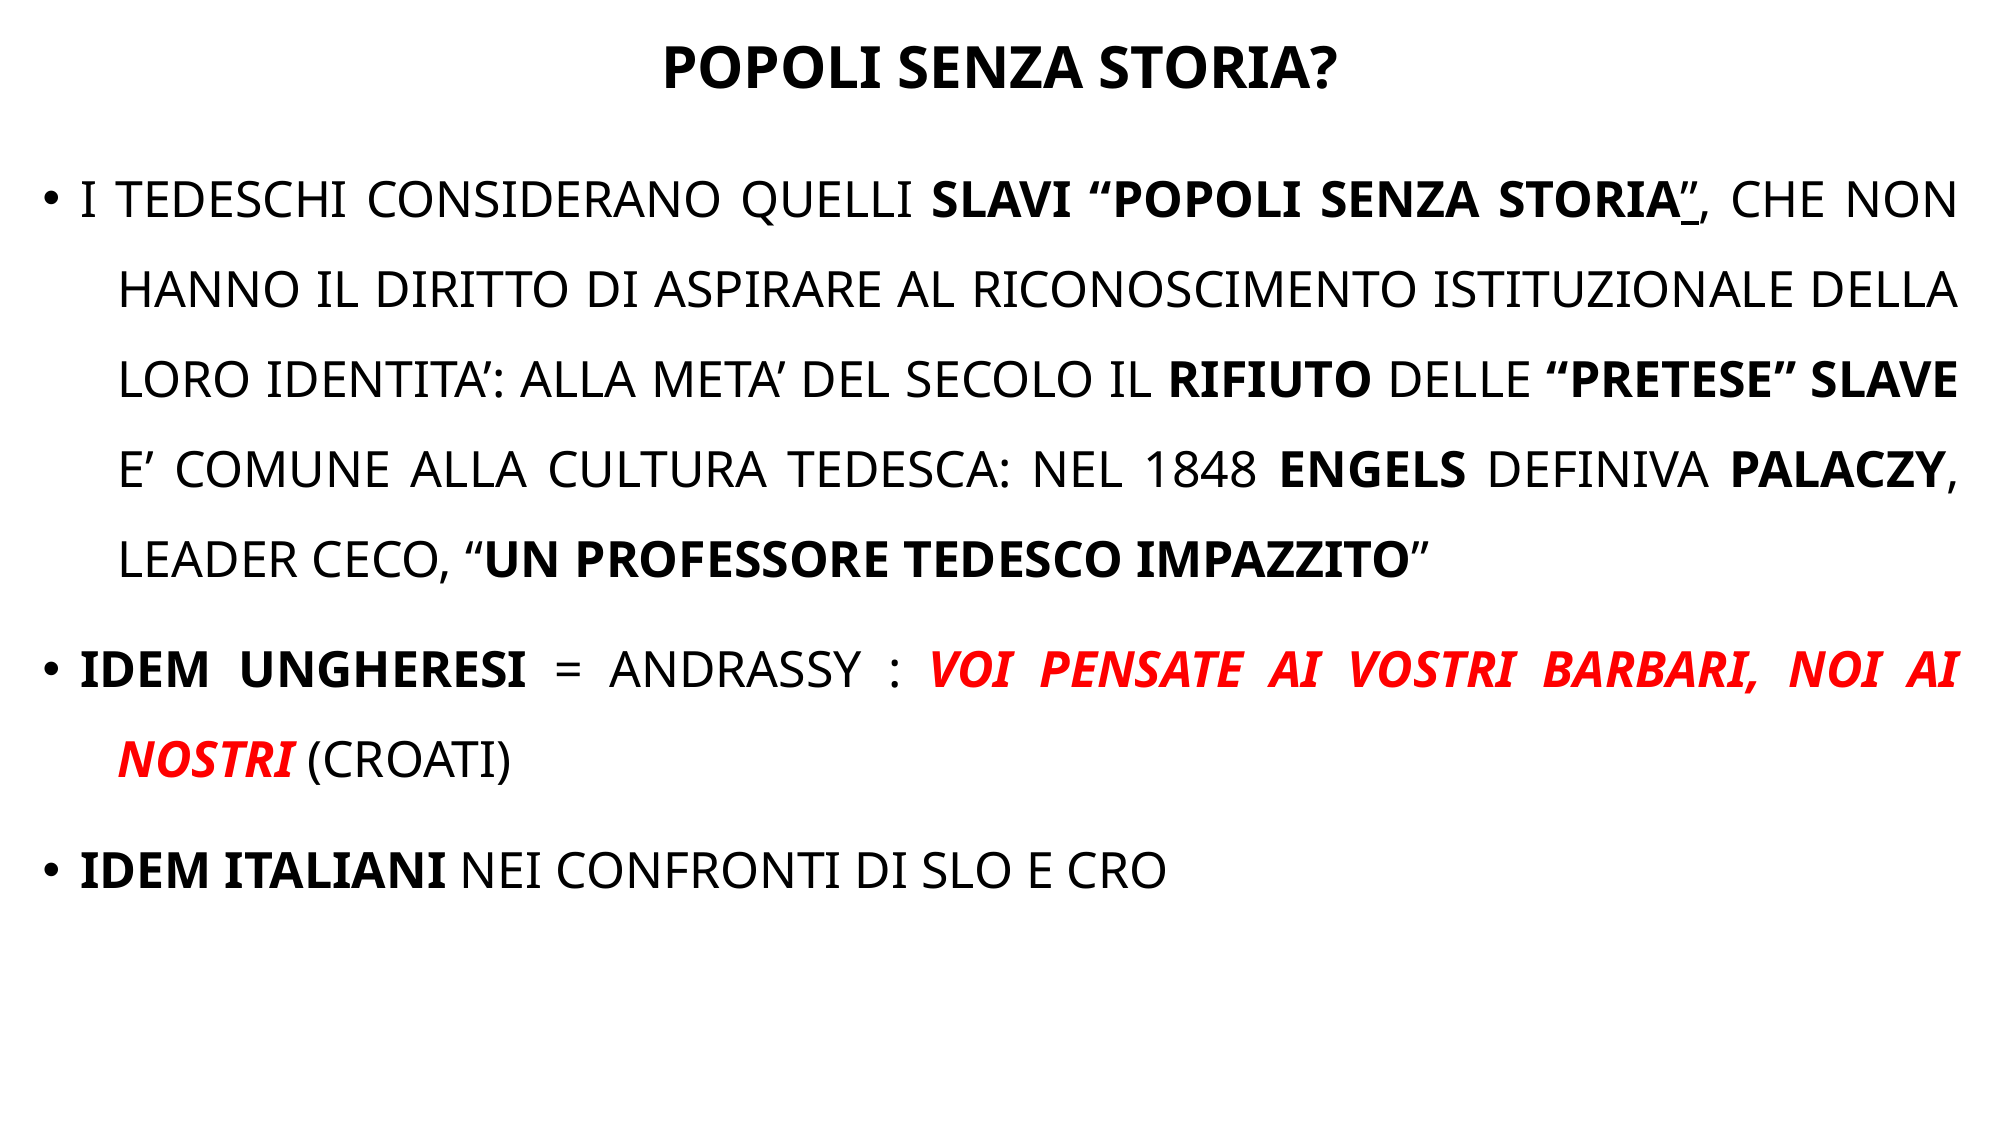

# POPOLI SENZA STORIA?
I TEDESCHI CONSIDERANO QUELLI SLAVI “POPOLI SENZA STORIA”, CHE NON HANNO IL DIRITTO DI ASPIRARE AL RICONOSCIMENTO ISTITUZIONALE DELLA LORO IDENTITA’: ALLA META’ DEL SECOLO IL RIFIUTO DELLE “PRETESE” SLAVE E’ COMUNE ALLA CULTURA TEDESCA: NEL 1848 ENGELS DEFINIVA PALACZY, LEADER CECO, “UN PROFESSORE TEDESCO IMPAZZITO”
IDEM UNGHERESI = ANDRASSY : VOI PENSATE AI VOSTRI BARBARI, NOI AI NOSTRI (CROATI)
IDEM ITALIANI NEI CONFRONTI DI SLO E CRO